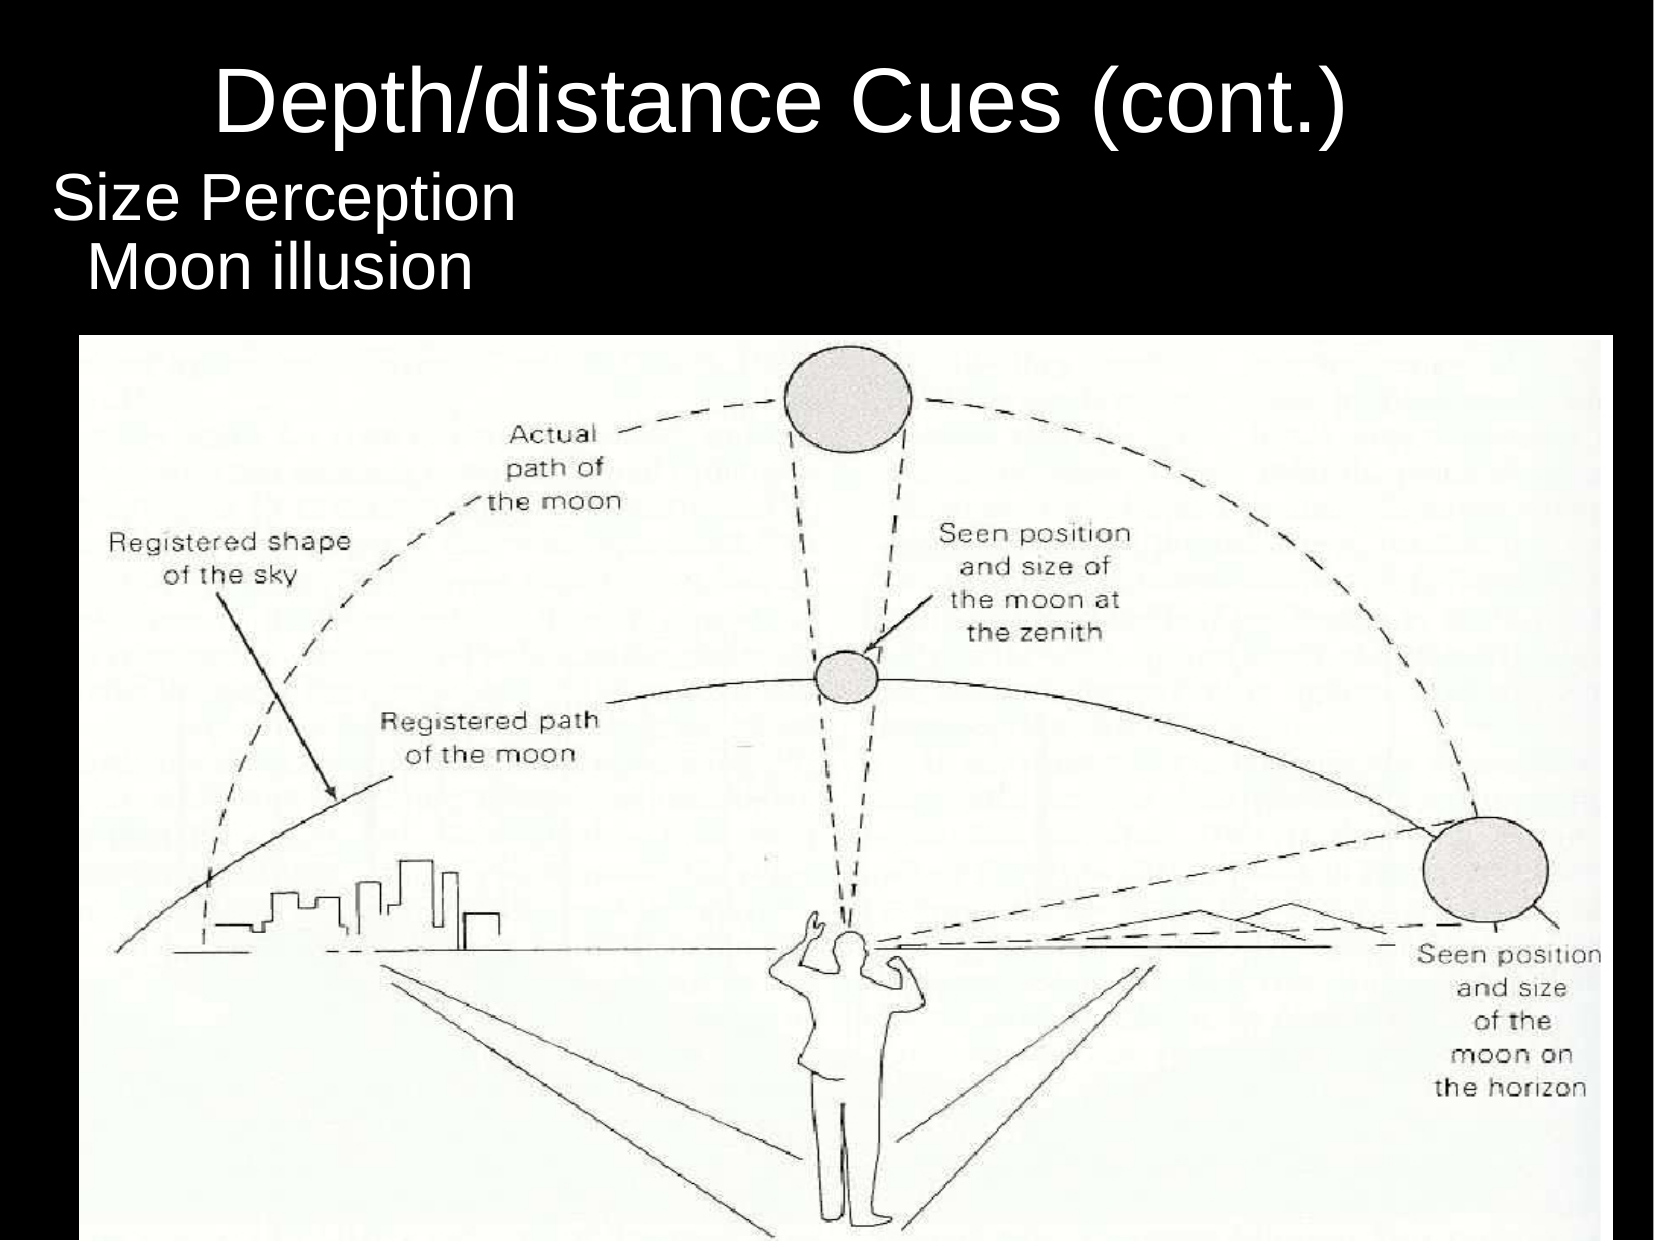

# Depth/distance Cues (cont.)
Size Perception
Moon illusion